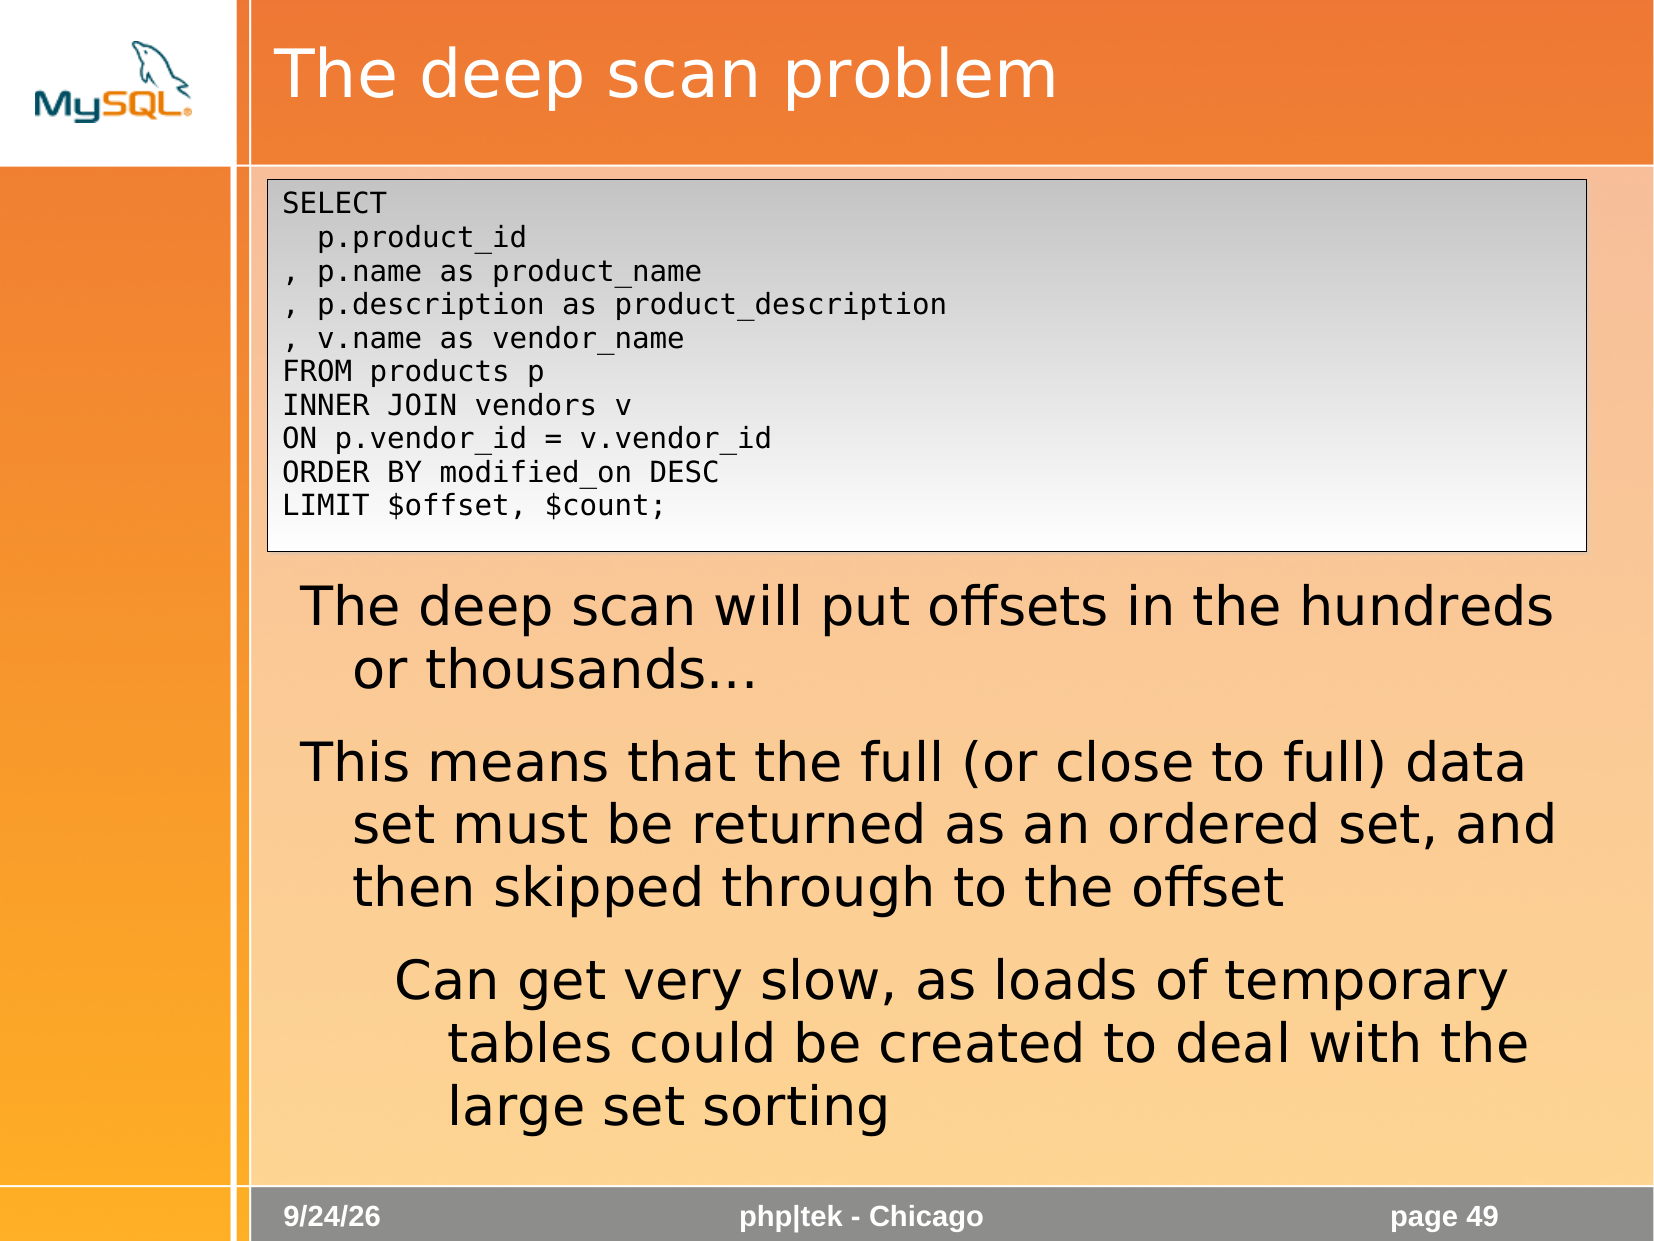

# The deep scan problem
SELECT
 p.product_id
, p.name as product_name
, p.description as product_description
, v.name as vendor_name
FROM products p
INNER JOIN vendors v
ON p.vendor_id = v.vendor_id
ORDER BY modified_on DESC
LIMIT $offset, $count;
“Show the maximum price that each product was sold, along with the product name for each product”
Many programmers think:
The deep scan will put offsets in the hundreds or thousands...
This means that the full (or close to full) data set must be returned as an ordered set, and then skipped through to the offset
Can get very slow, as loads of temporary tables could be created to deal with the large set sorting